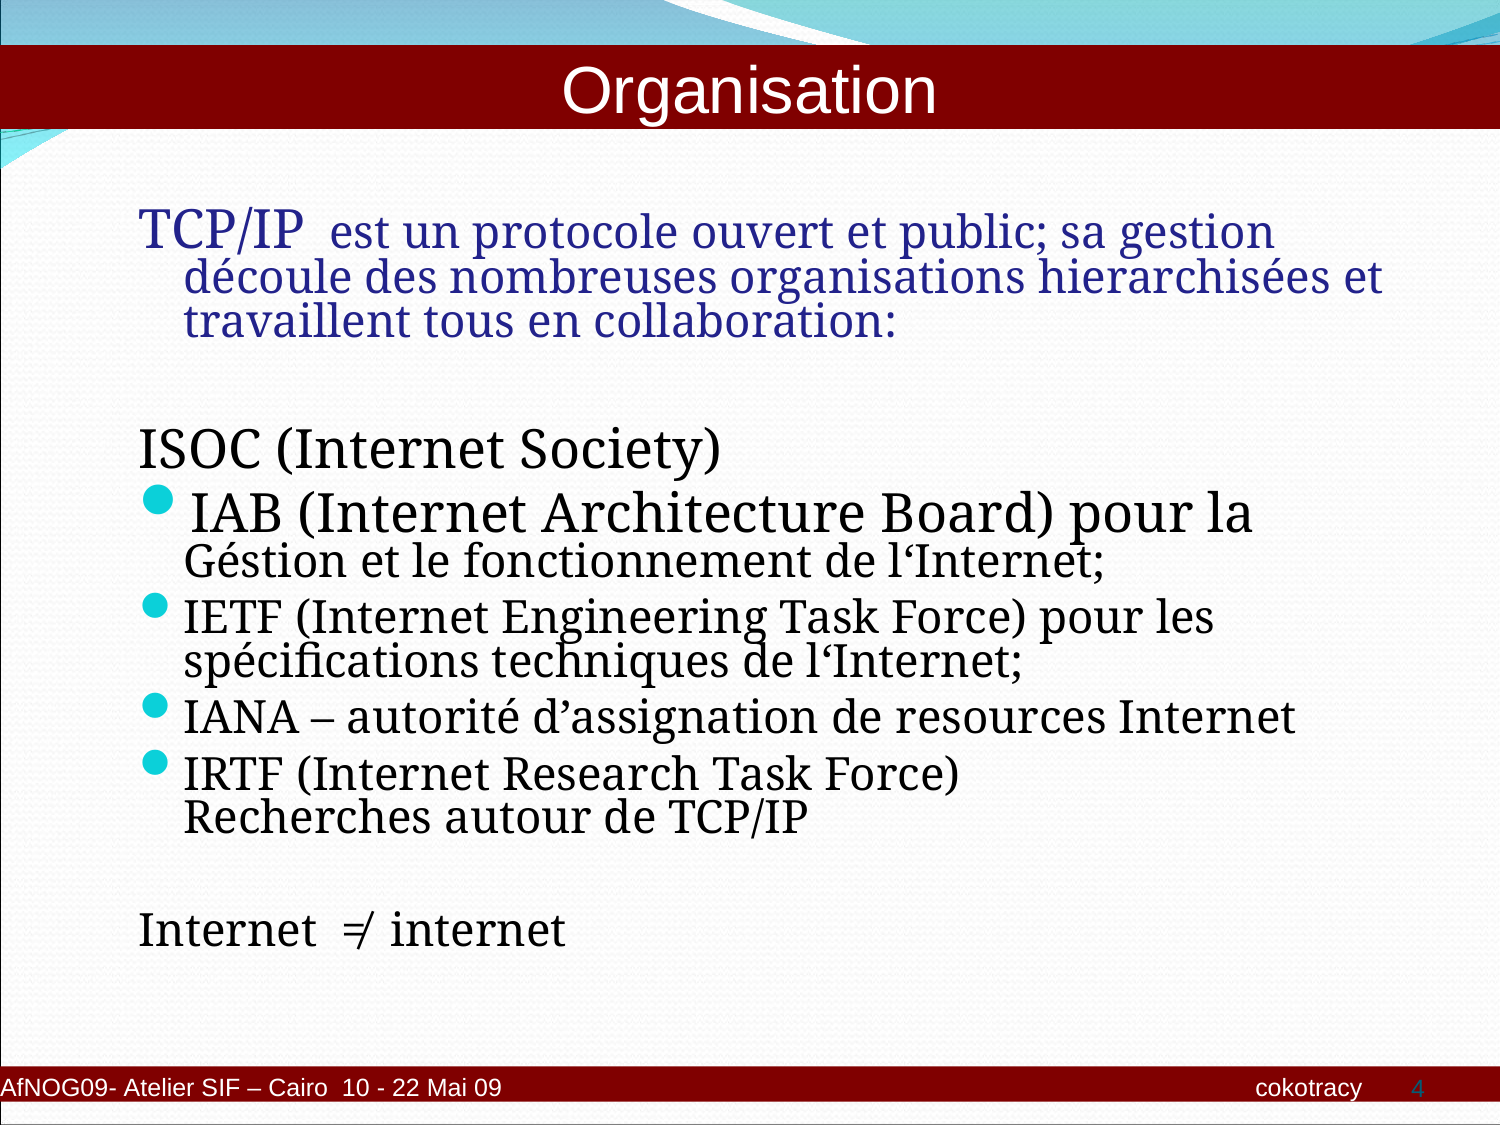

Organisation
# TCP/IP est un protocole ouvert et public; sa gestion découle des nombreuses organisations hierarchisées et travaillent tous en collaboration:
ISOC (Internet Society)‏
IAB (Internet Architecture Board) pour la
Géstion et le fonctionnement de l‘Internet;
IETF (Internet Engineering Task Force) pour les
spécifications techniques de l‘Internet;
IANA – autorité d’assignation de resources Internet
IRTF (Internet Research Task Force)
Recherches autour de TCP/IP
Internet ≠ internet
AfNOG09- Atelier SIF – Cairo 10 - 22 Mai 09 cokotracy